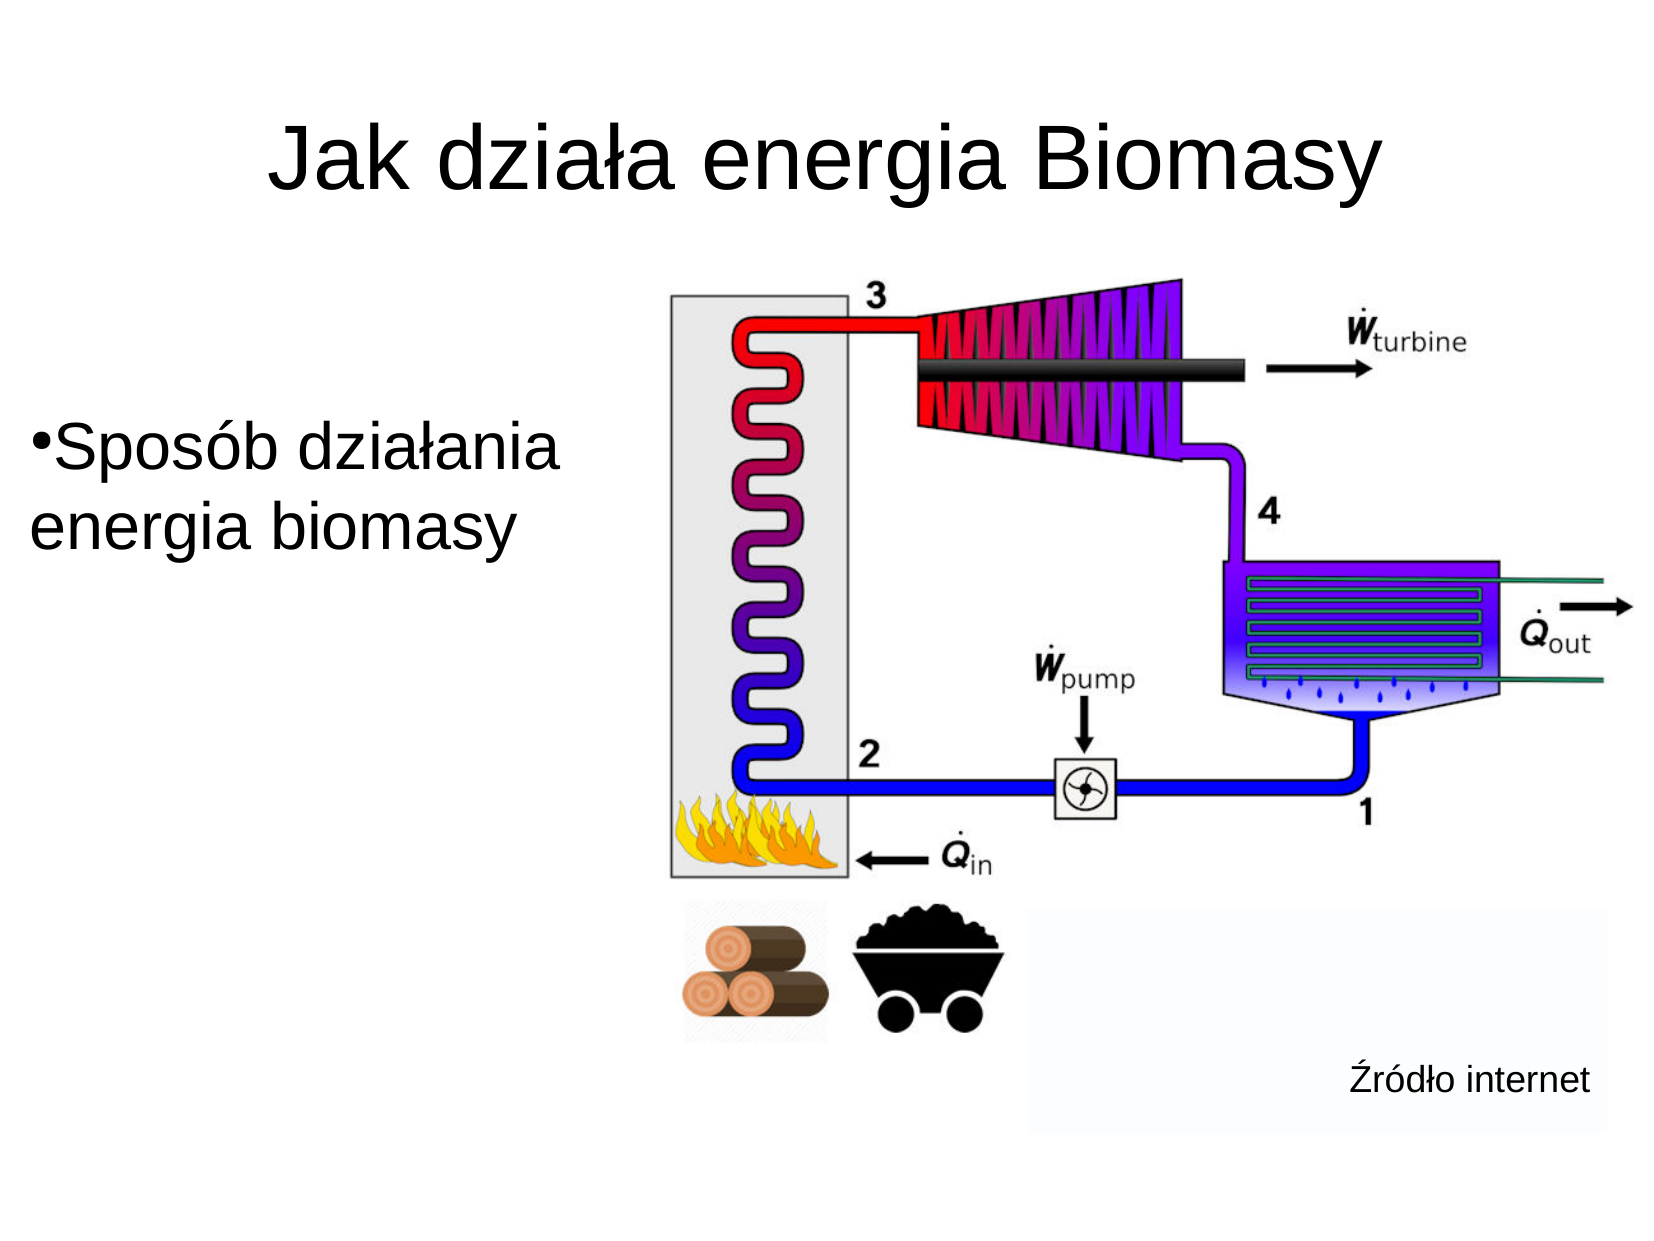

# Jak działa energia Biomasy
Sposób działania energia biomasy
Źródło internet